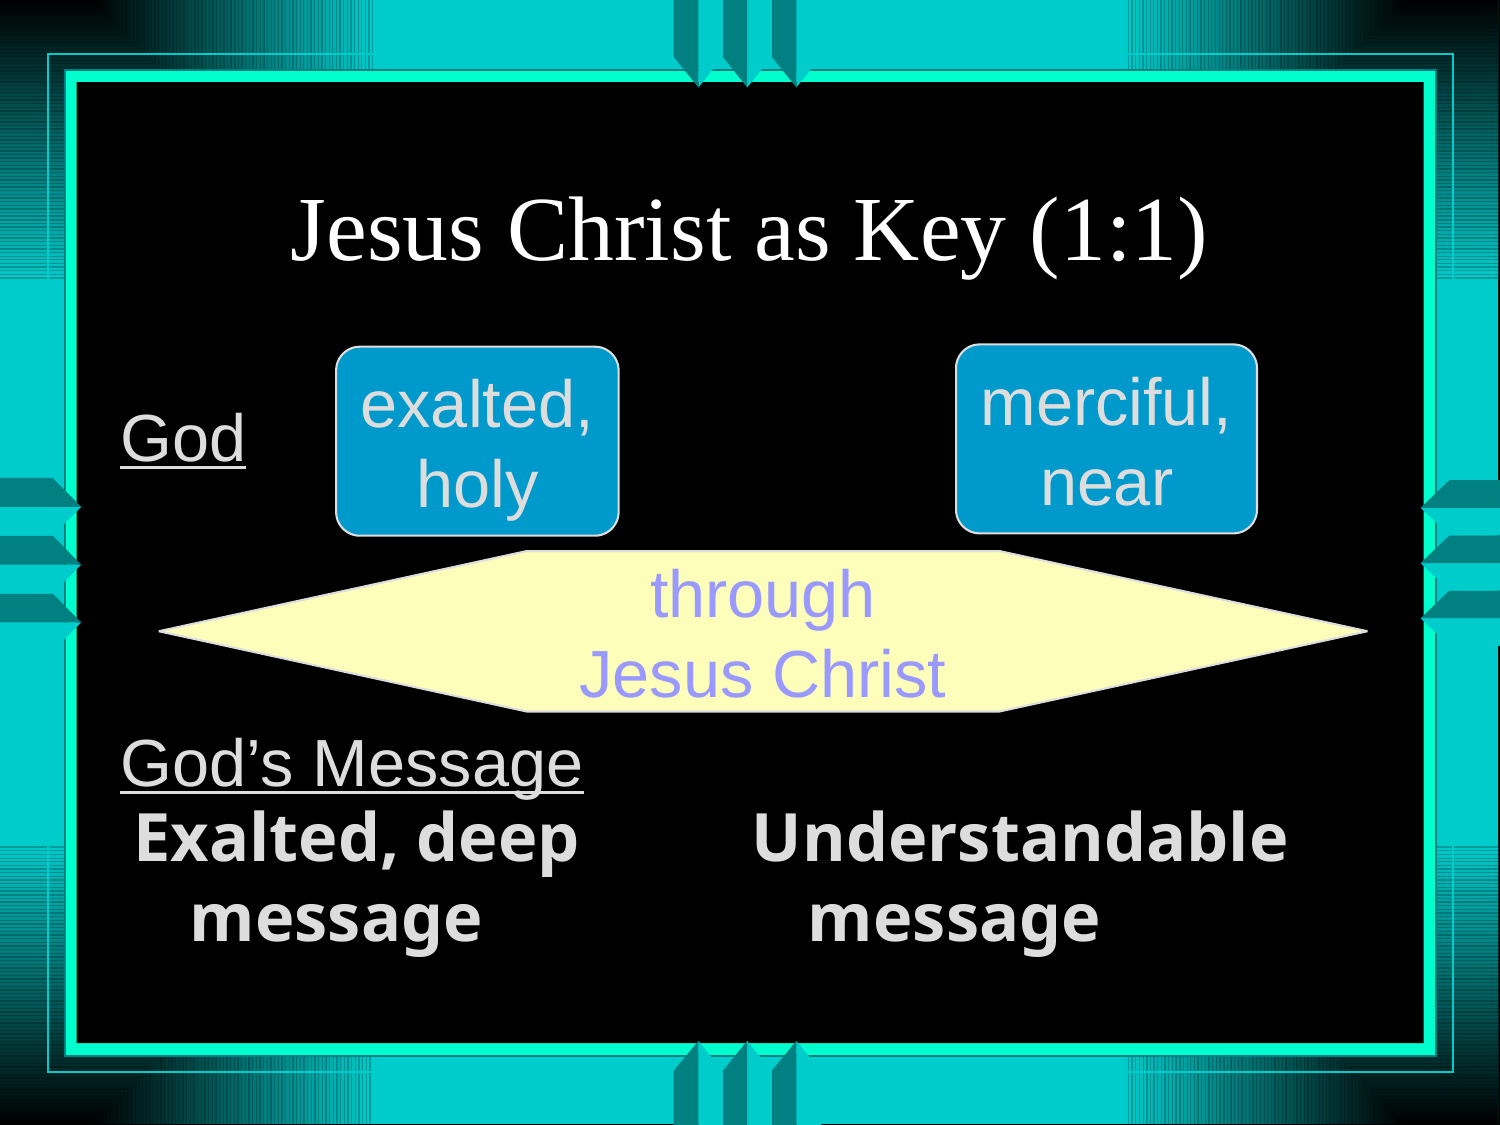

# Jesus Christ as Key (1:1)
merciful,
near
exalted,
holy
God
through
Jesus Christ
God’s Message
Exalted, deep message
Understandable message